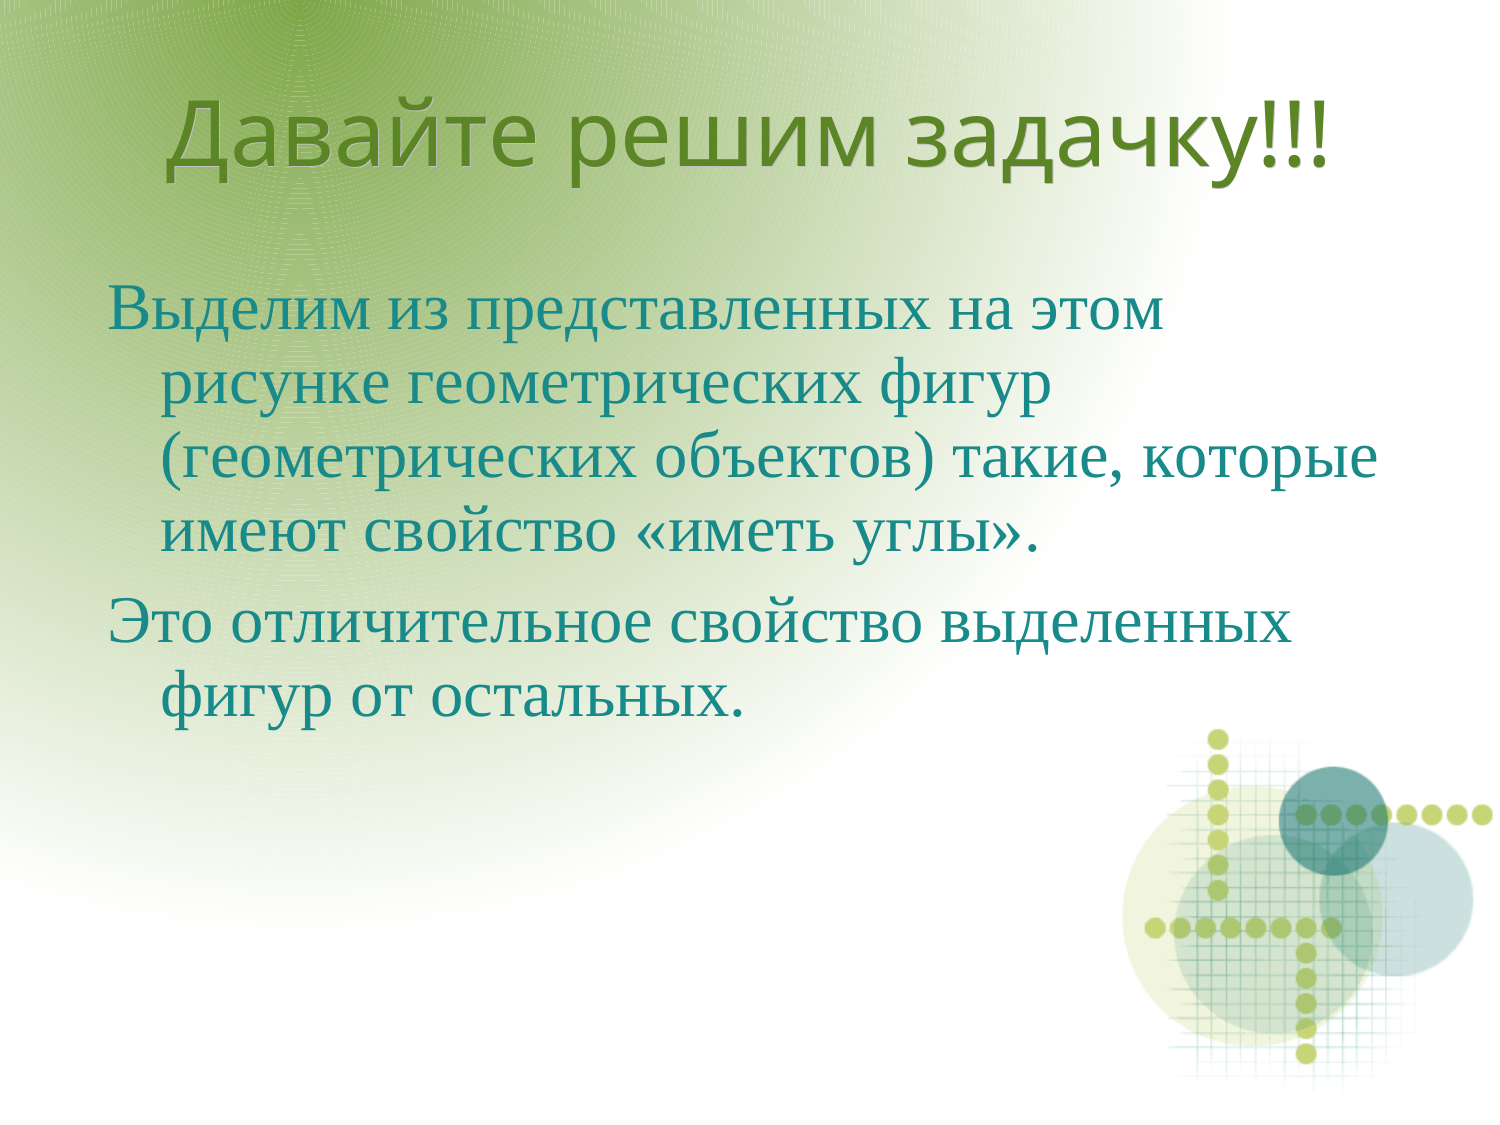

# Давайте решим задачку!!!
Выделим из представленных на этом рисунке геометрических фигур (геометрических объектов) такие, которые имеют свойство «иметь углы».
Это отличительное свойство выделенных фигур от остальных.